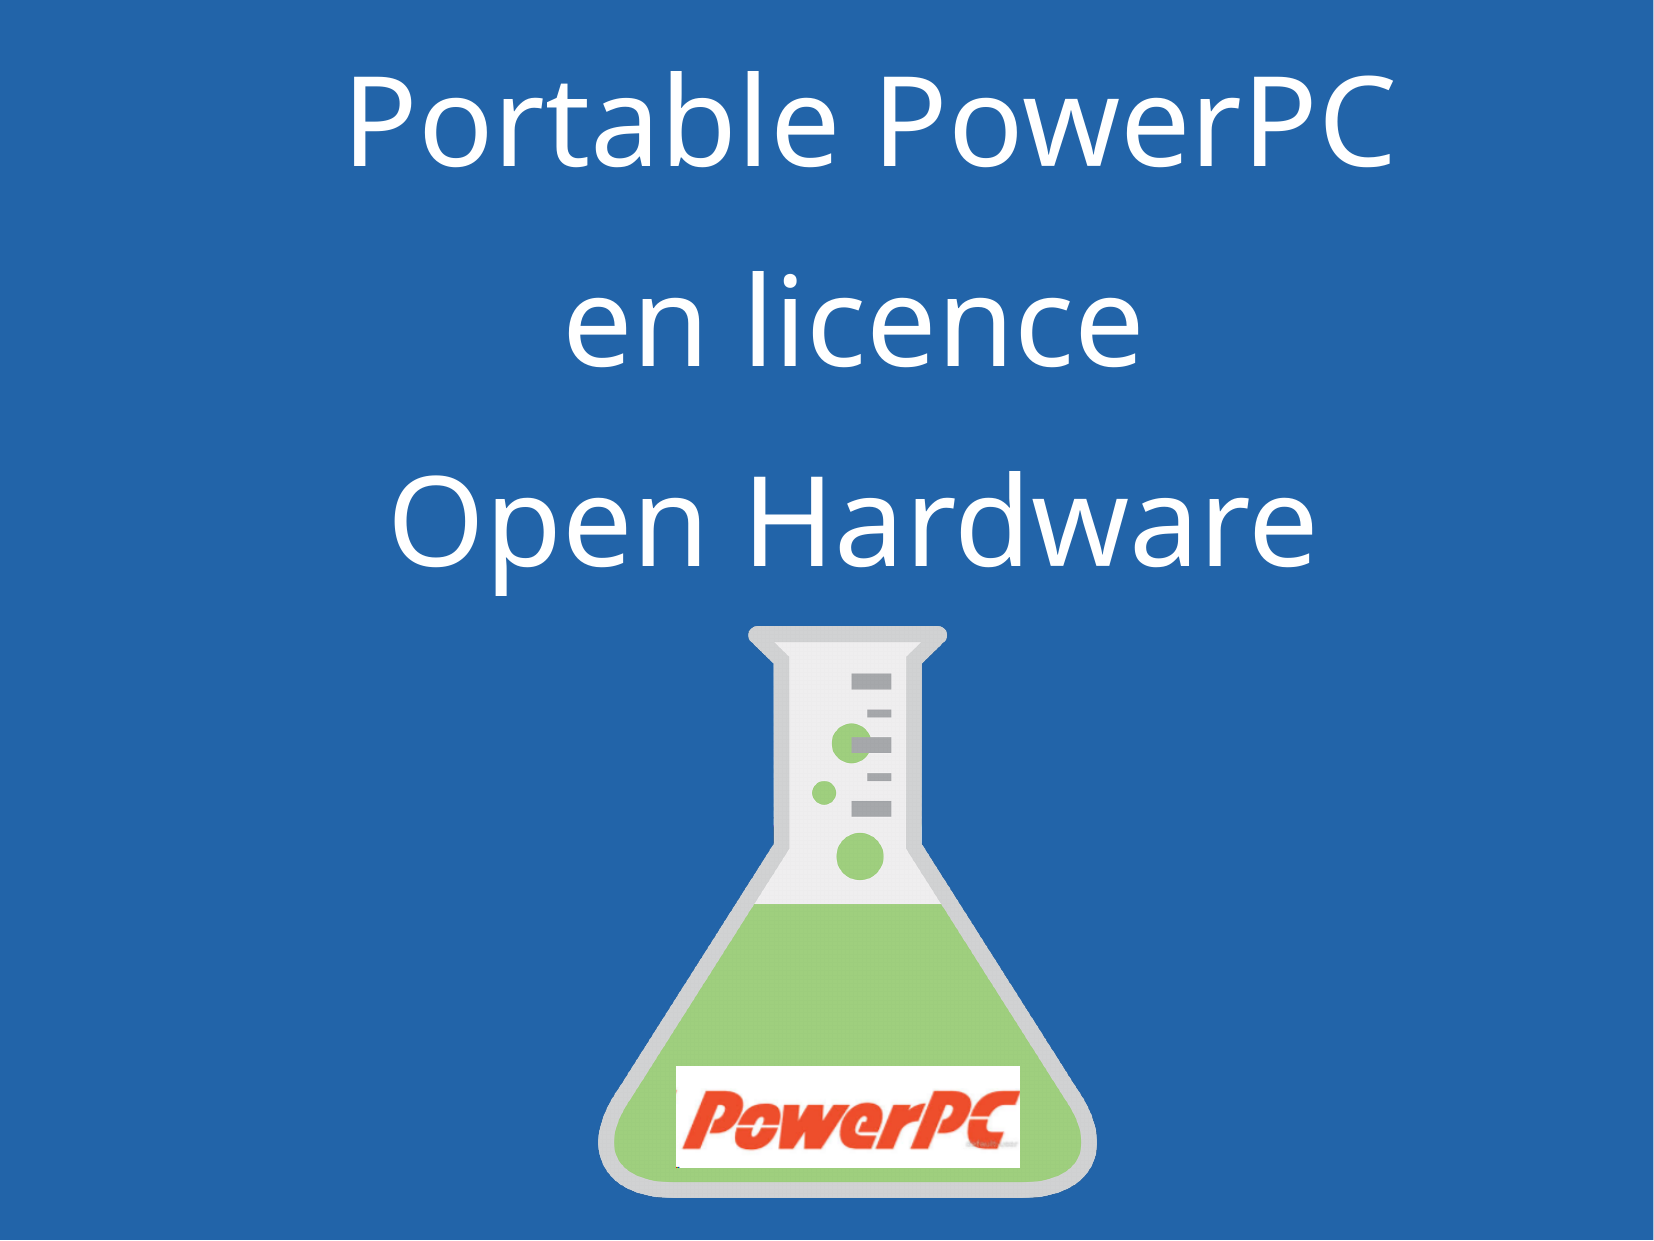

# Portable PowerPC
en licence
Open Hardware